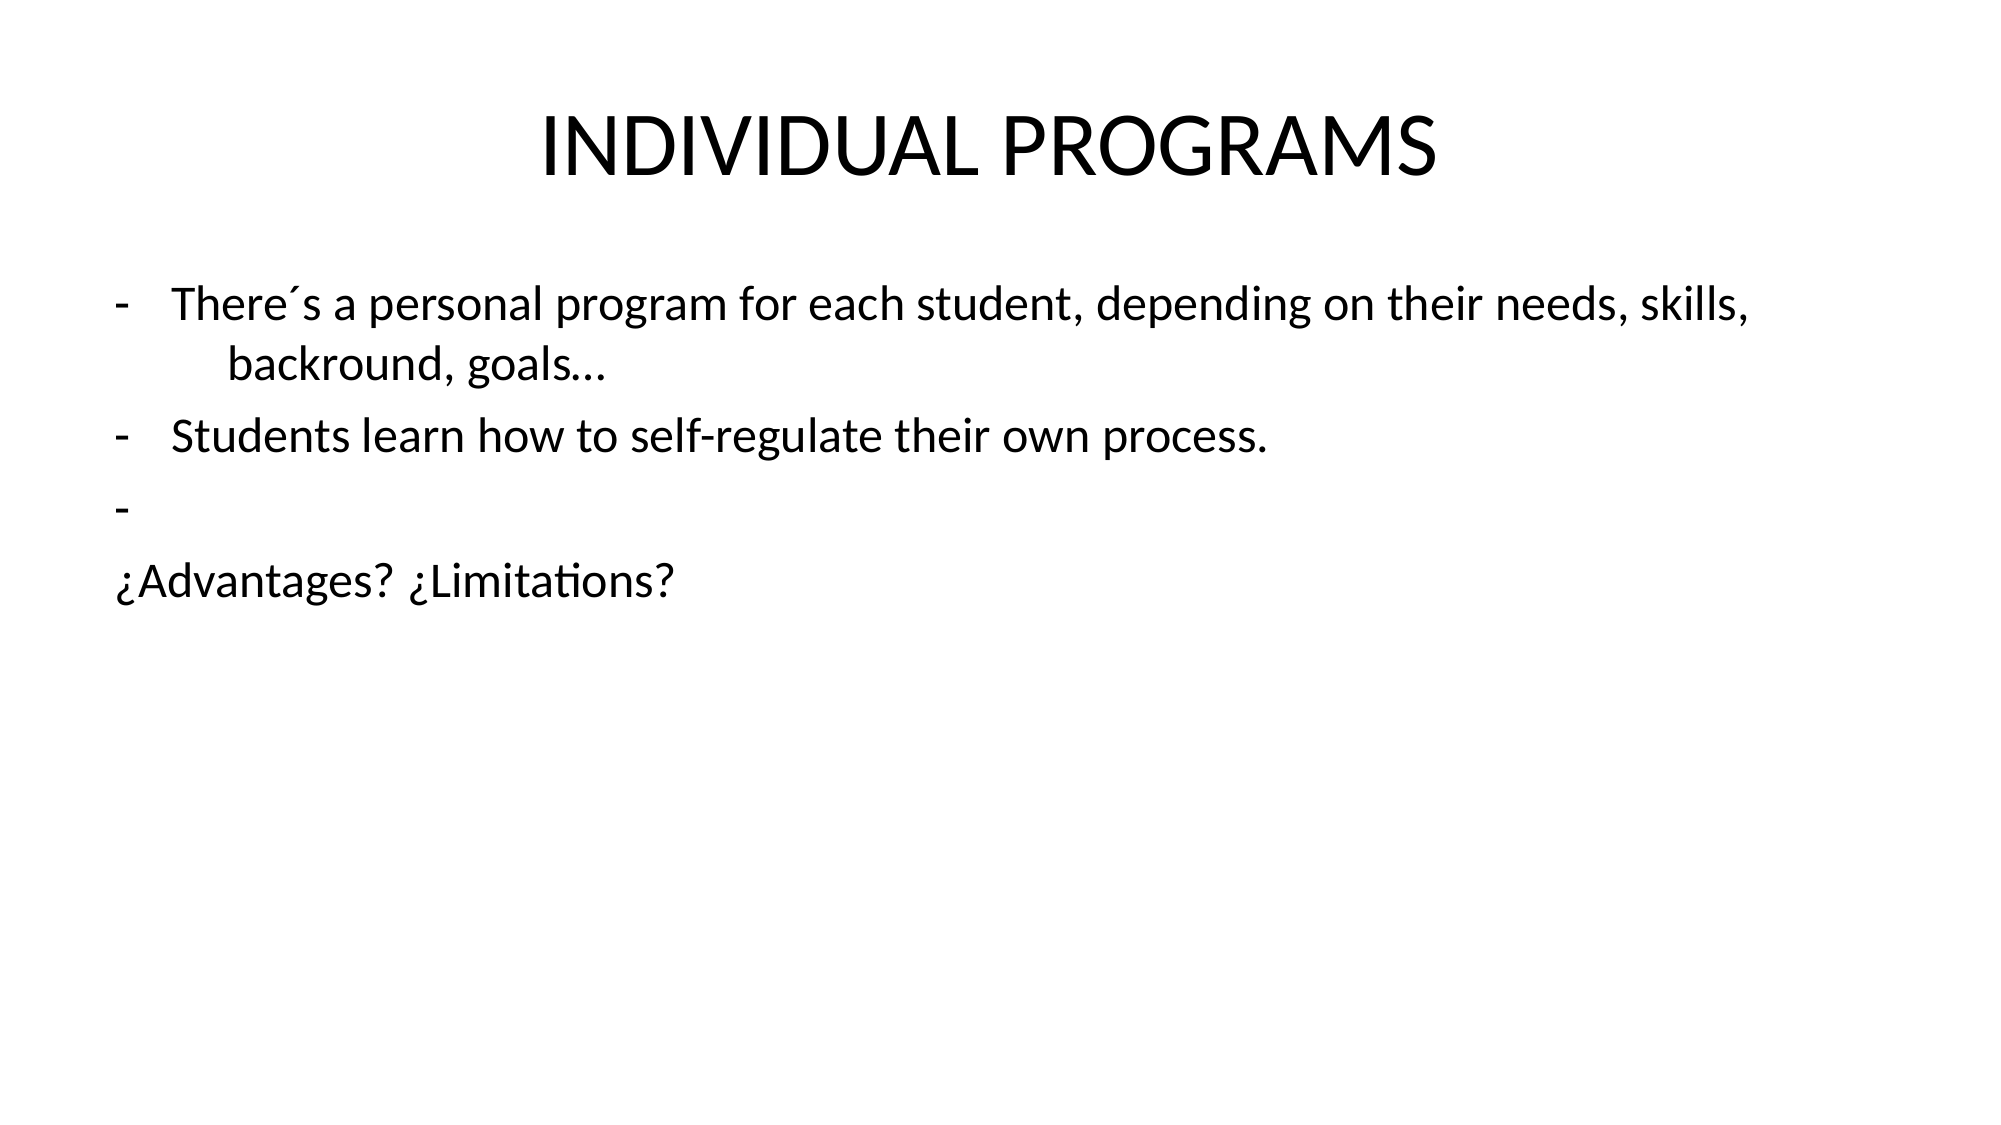

INDIVIDUAL PROGRAMS
There´s a personal program for each student, depending on their needs, skills, backround, goals…
Students learn how to self-regulate their own process.
¿Advantages? ¿Limitations?